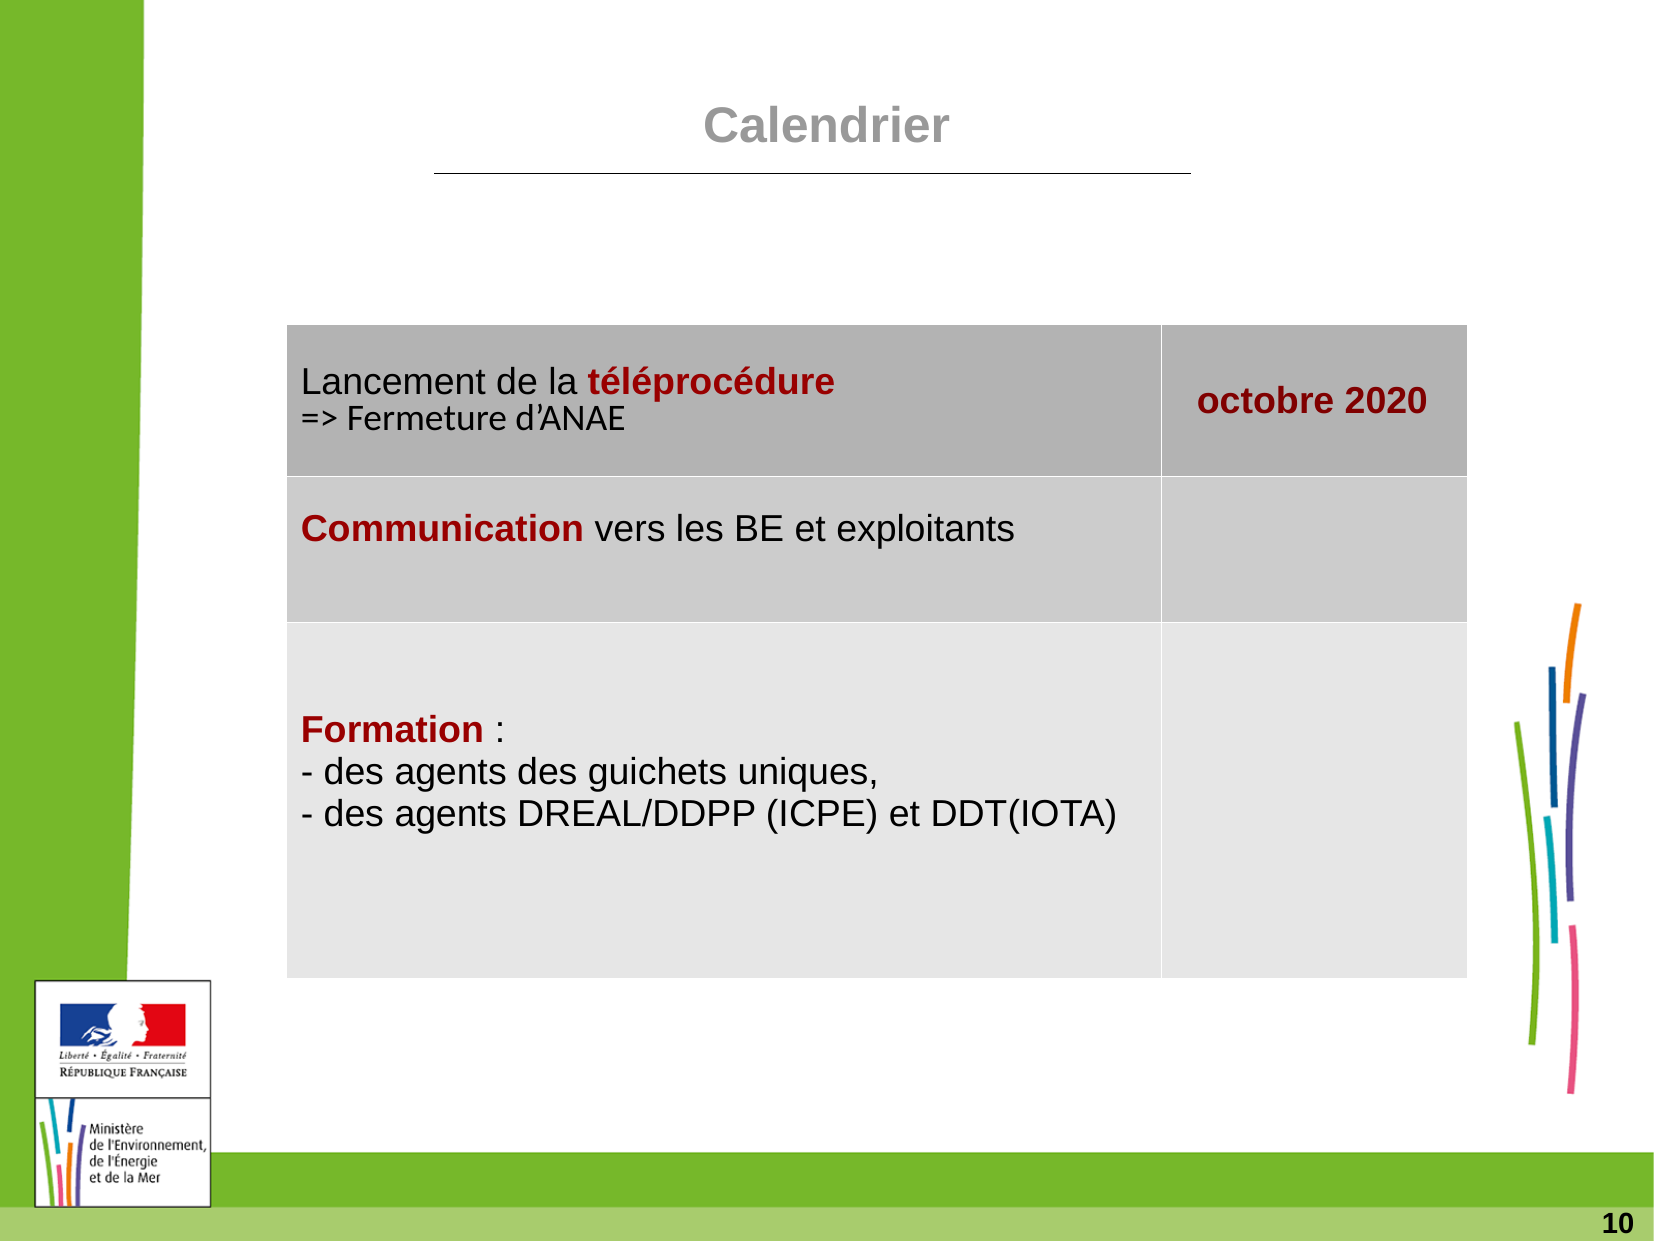

# Calendrier
| Lancement de la téléprocédure => Fermeture d’ANAE | octobre 2020 |
| --- | --- |
| Communication vers les BE et exploitants | |
| Formation : - des agents des guichets uniques, - des agents DREAL/DDPP (ICPE) et DDT(IOTA) | |